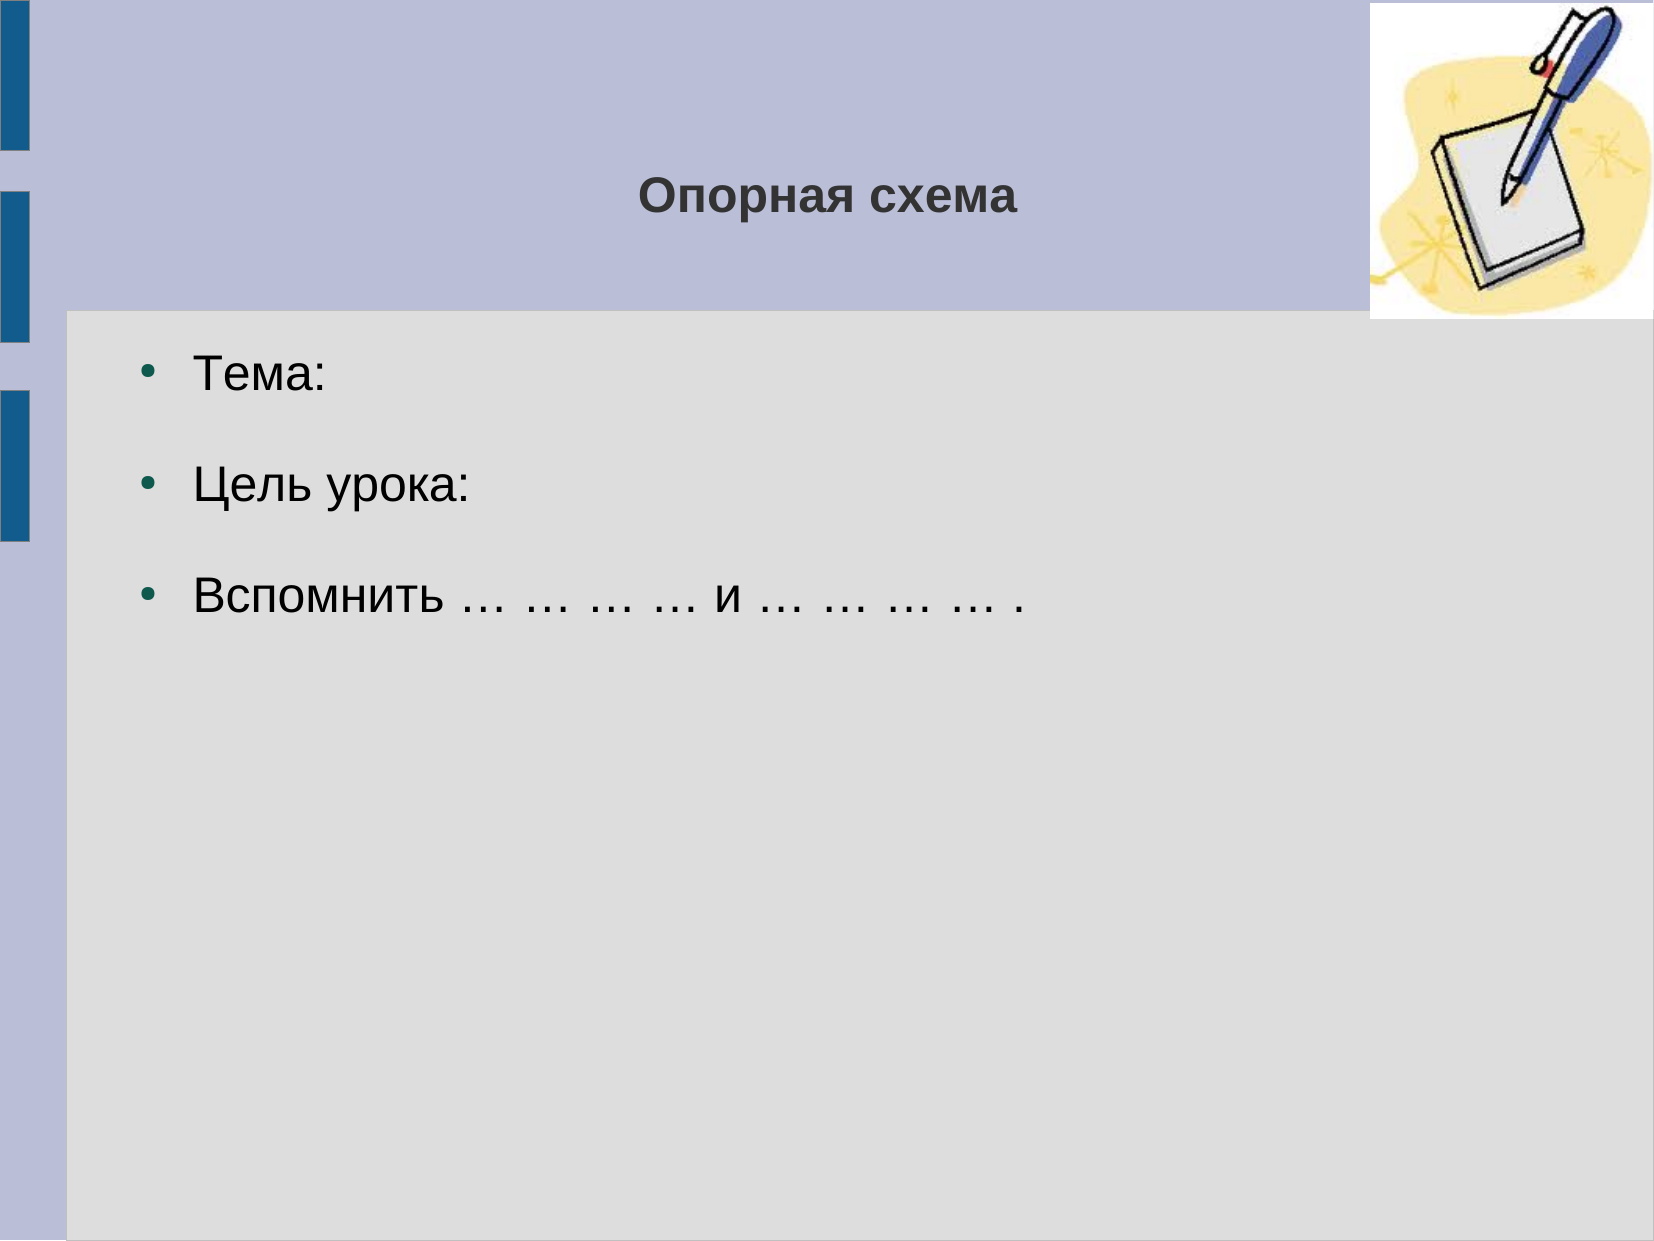

# Опорная схема
Тема:
Цель урока:
Вспомнить … … … … и … … … … .